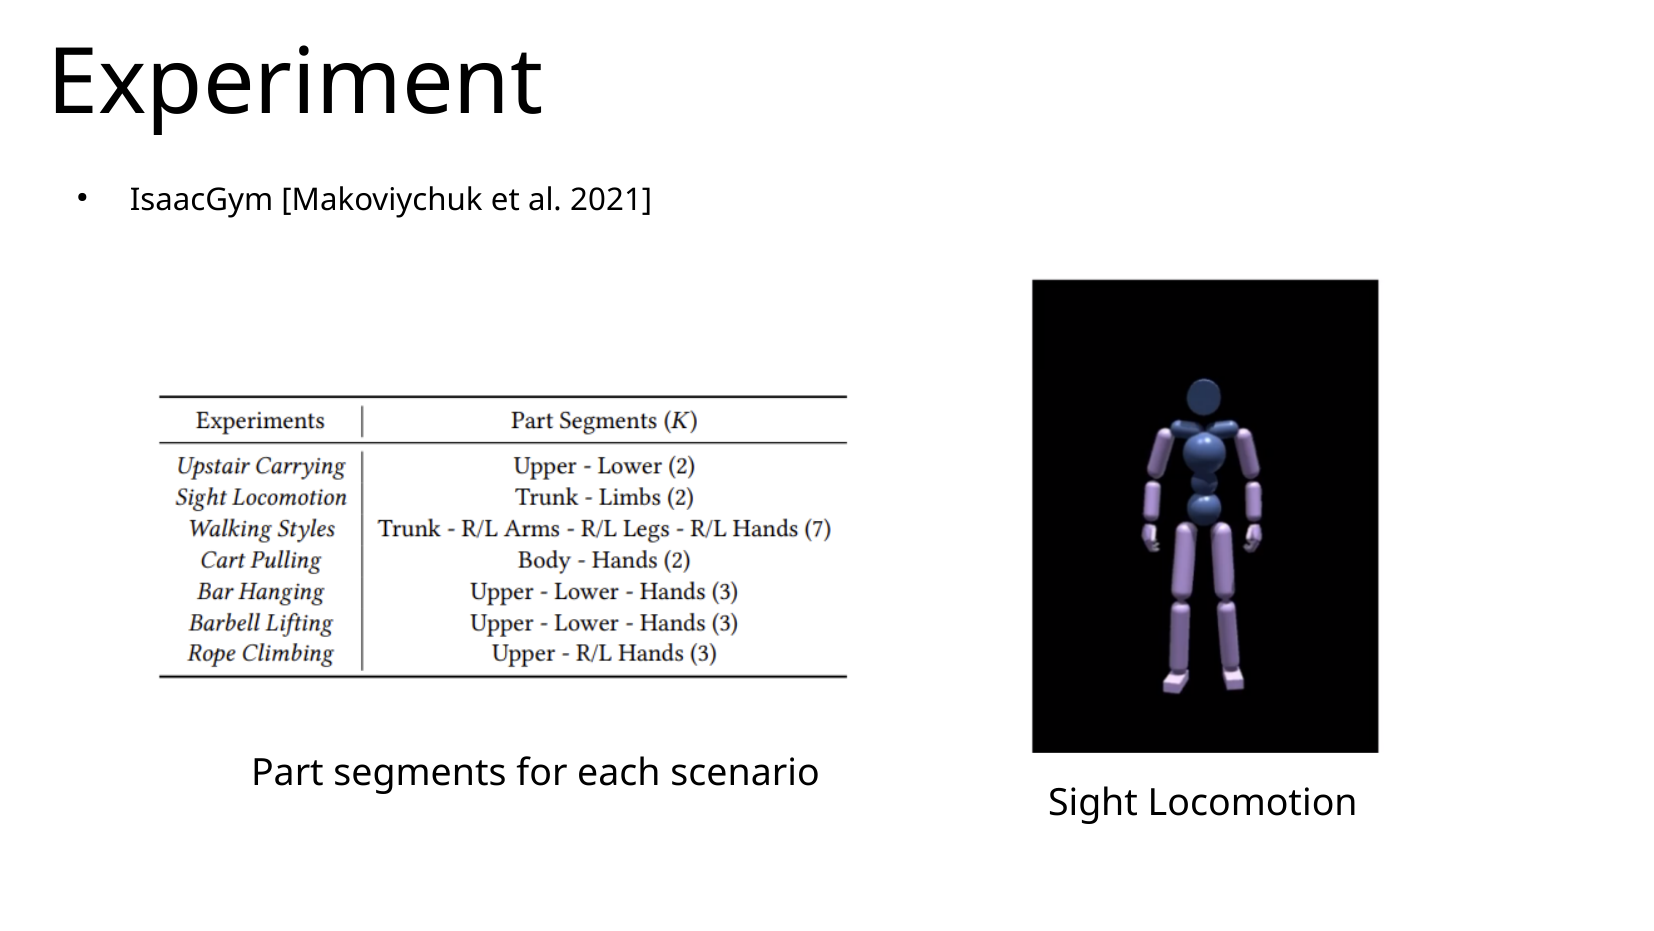

# Experiment
IsaacGym [Makoviychuk et al. 2021]
Part segments for each scenario
Sight Locomotion